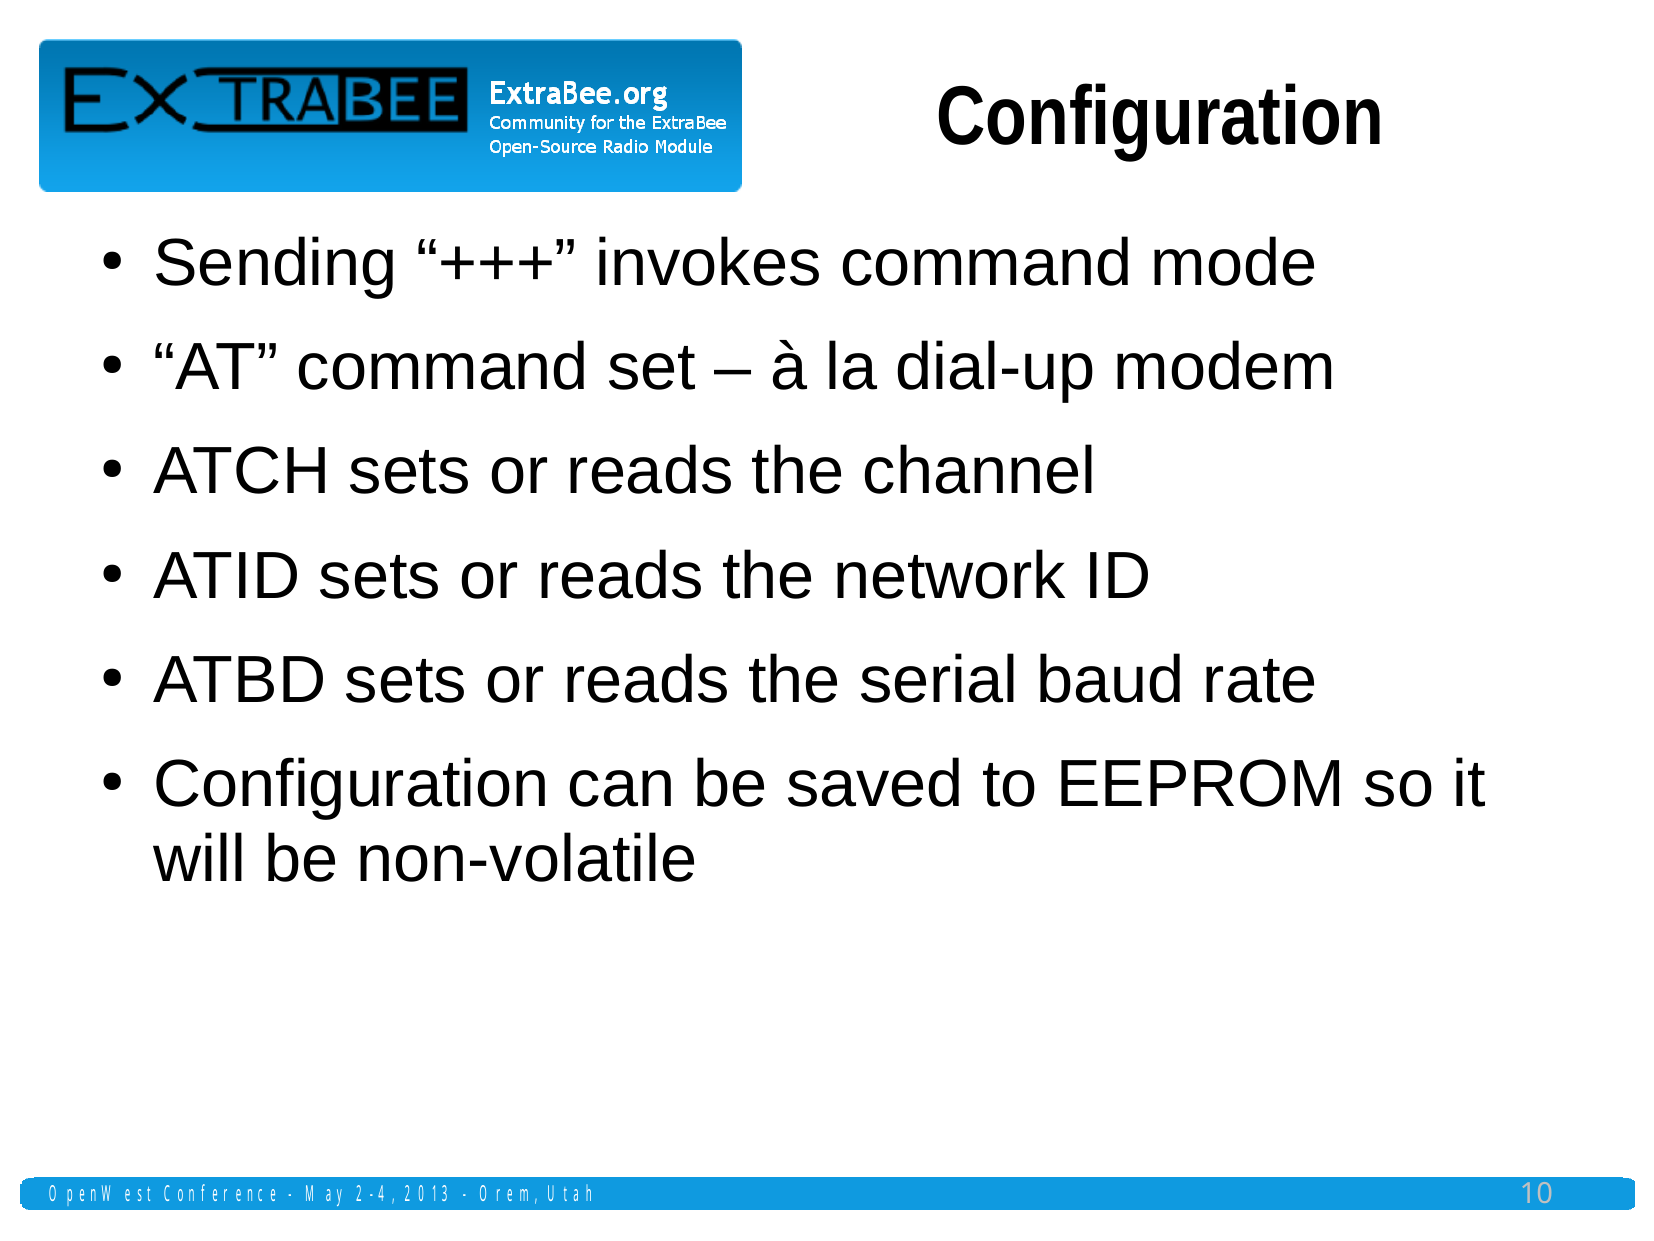

# Configuration
Sending “+++” invokes command mode
“AT” command set – à la dial-up modem
ATCH sets or reads the channel
ATID sets or reads the network ID
ATBD sets or reads the serial baud rate
Configuration can be saved to EEPROM so it will be non-volatile